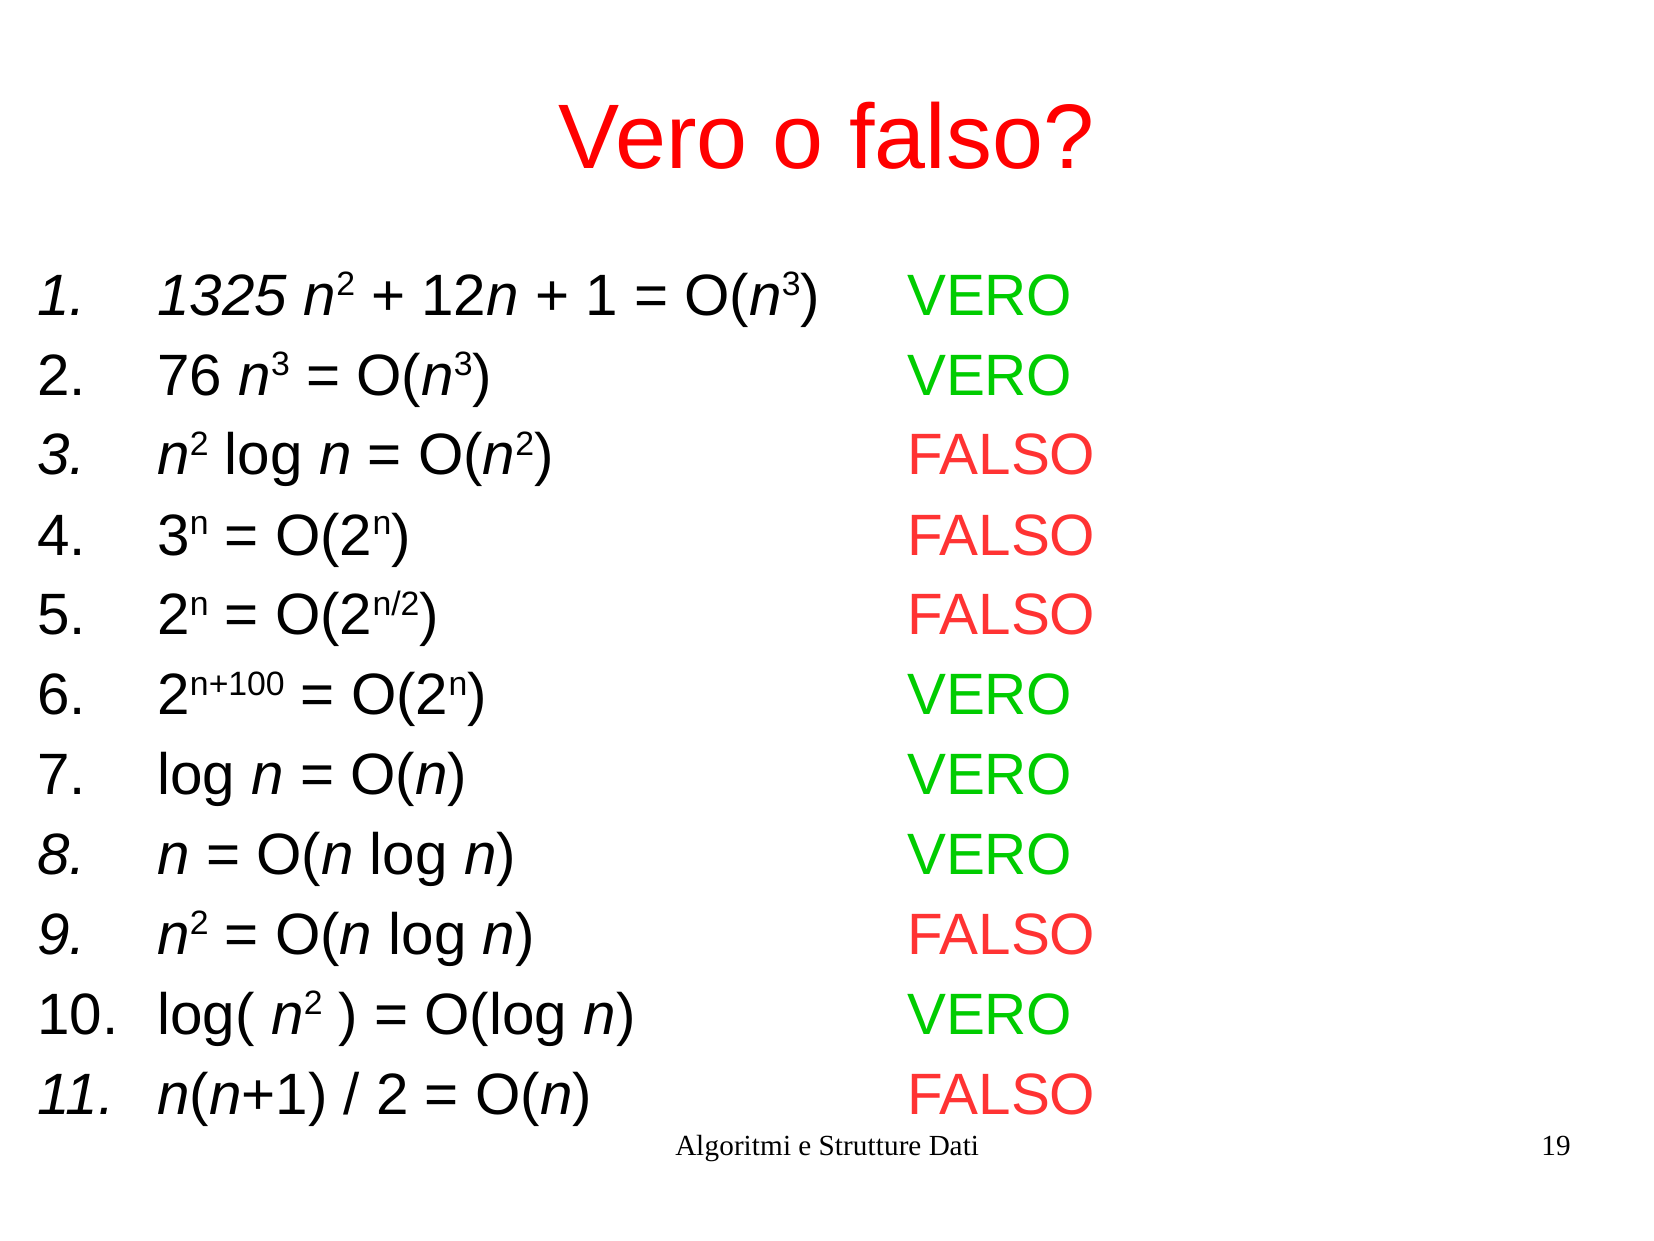

# Vero o falso?
1325 n2 + 12n + 1 = O(n3)		VERO
76 n3 = O(n3)						VERO
n2 log n = O(n2)					FALSO
3n = O(2n)							FALSO
2n = O(2n/2)							FALSO
2n+100 = O(2n)						VERO
log n = O(n)						VERO
n = O(n log n)						VERO
n2 = O(n log n)					FALSO
log( n2 ) = O(log n)				VERO
n(n+1) / 2 = O(n)					FALSO
Algoritmi e Strutture Dati
19